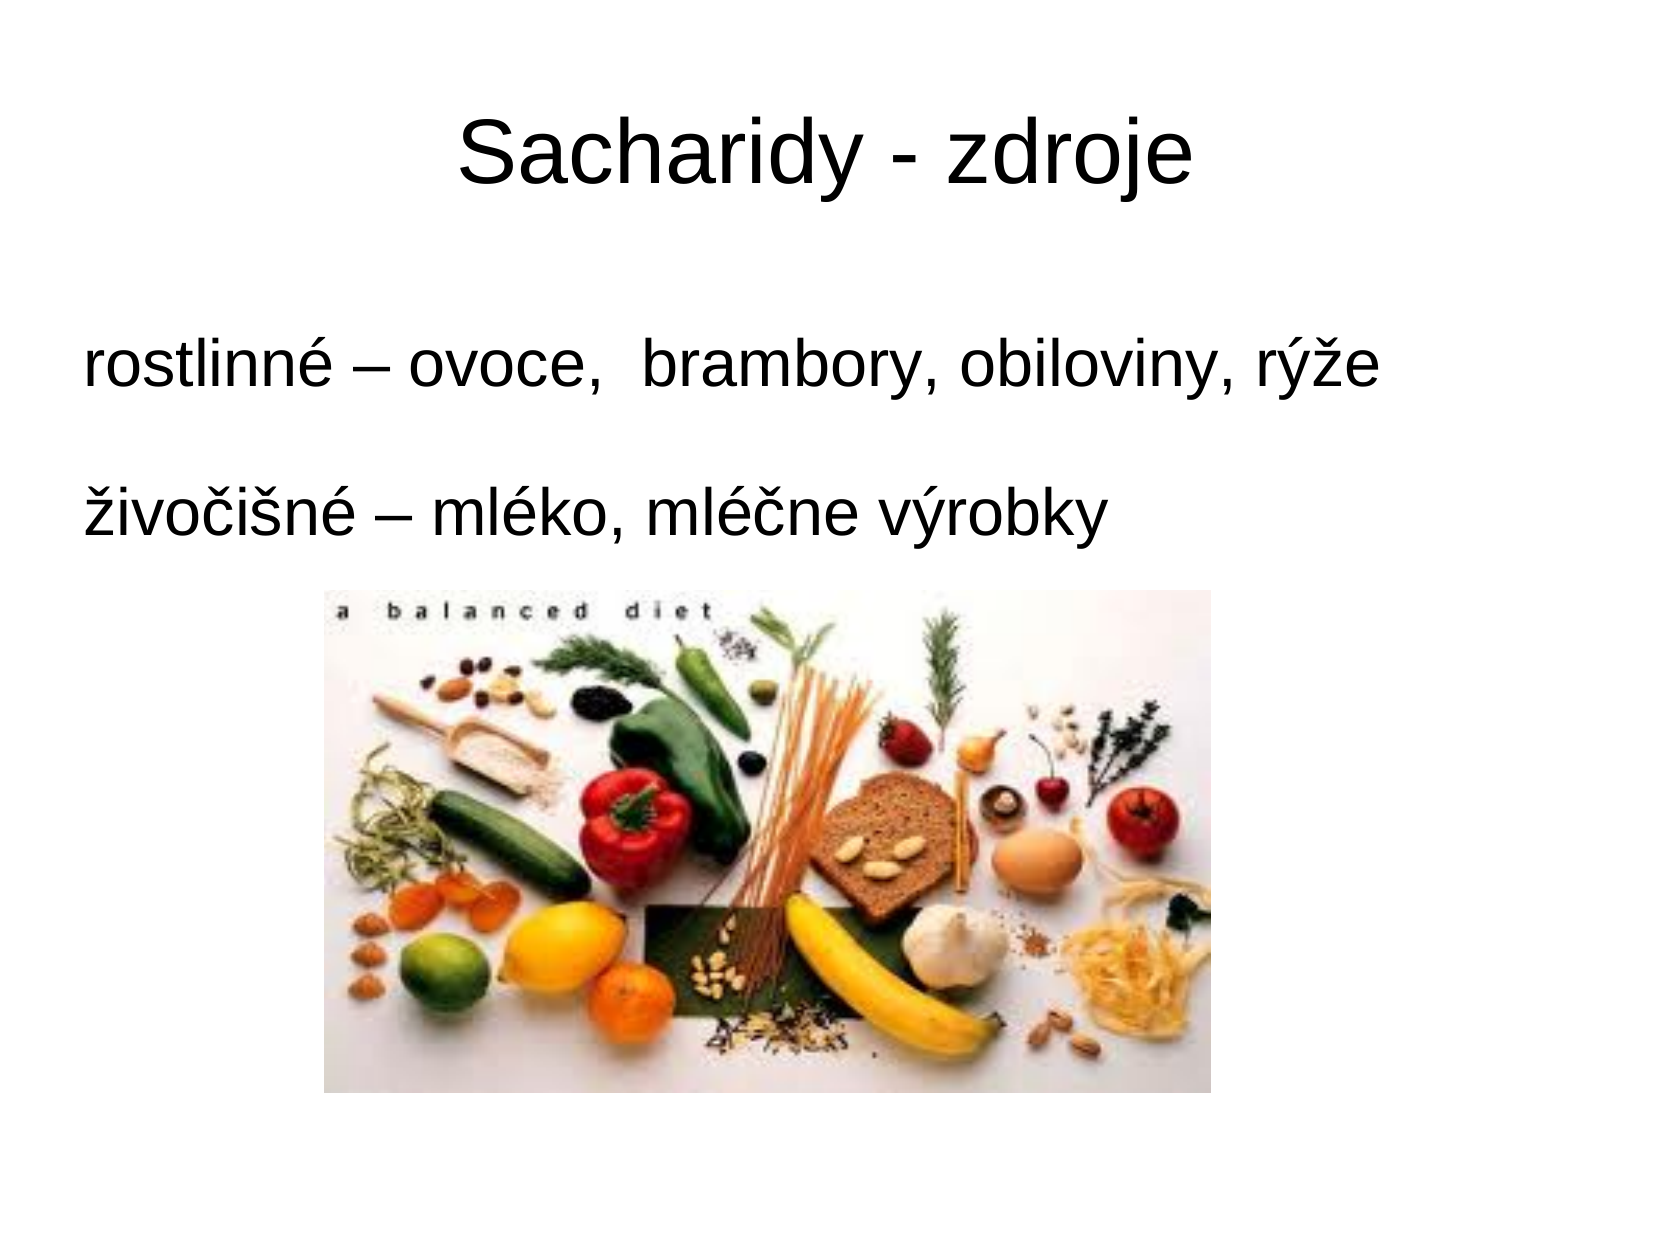

# Sacharidy - zdroje
rostlinné – ovoce, brambory, obiloviny, rýže
živočišné – mléko, mléčne výrobky